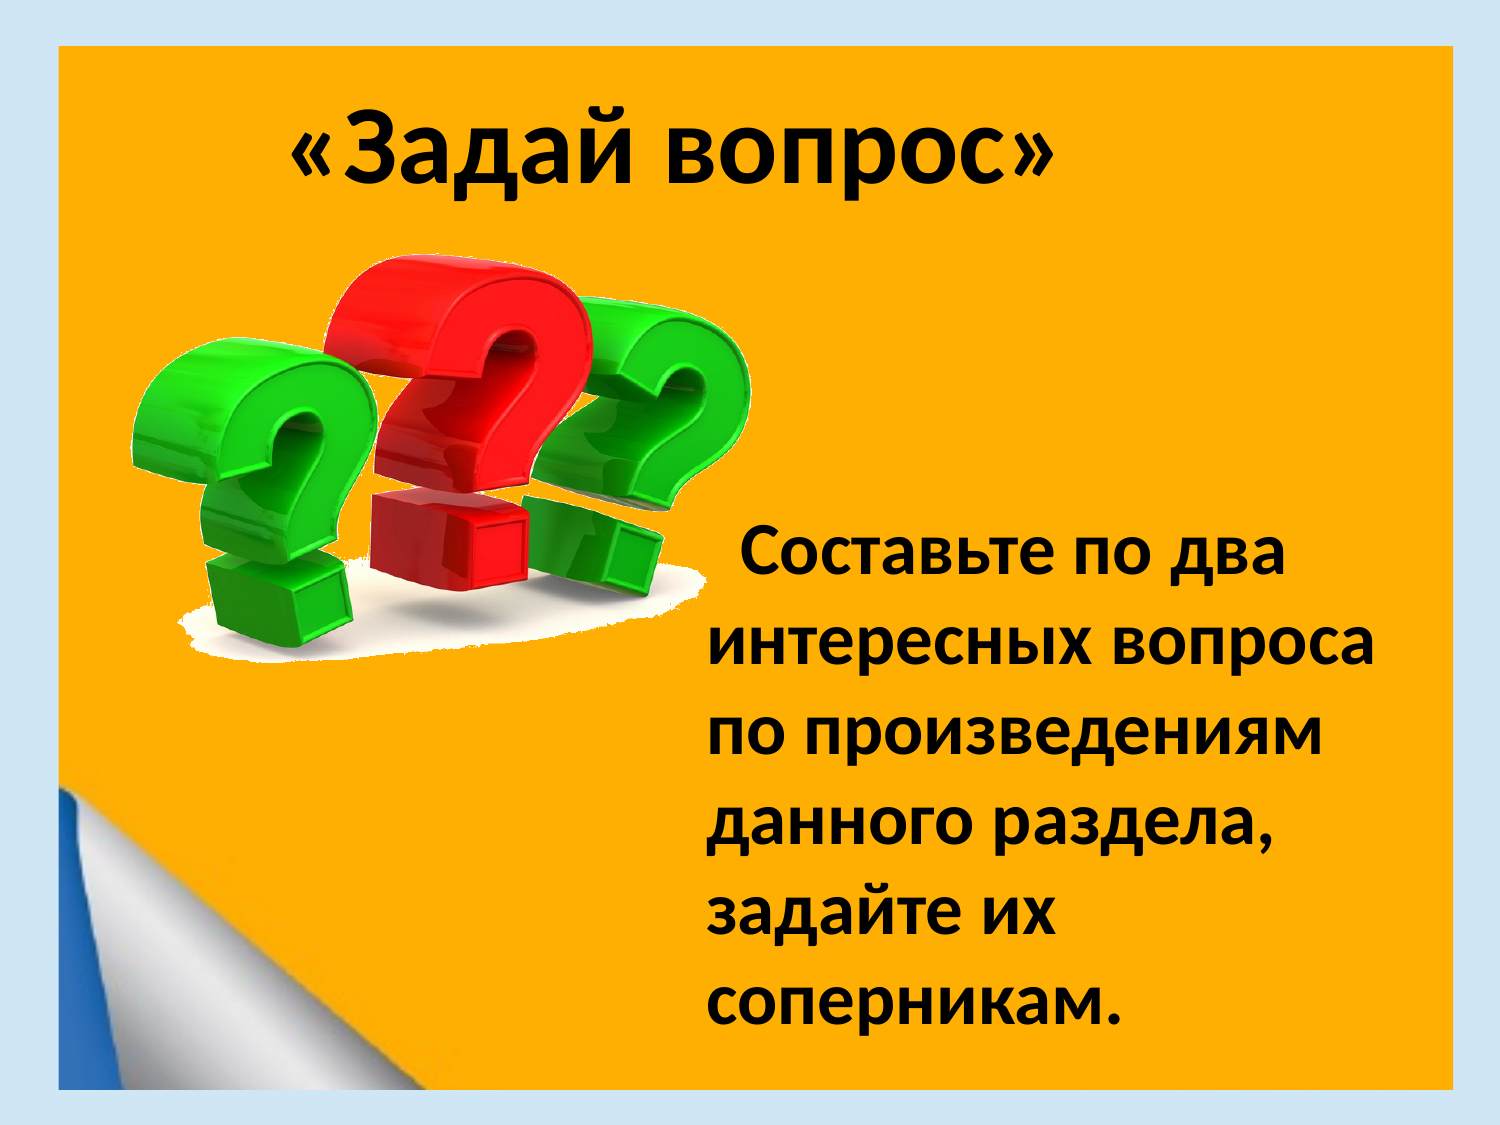

«Задай вопрос»
 Составьте по два интересных вопроса по произведениям данного раздела, задайте их соперникам.